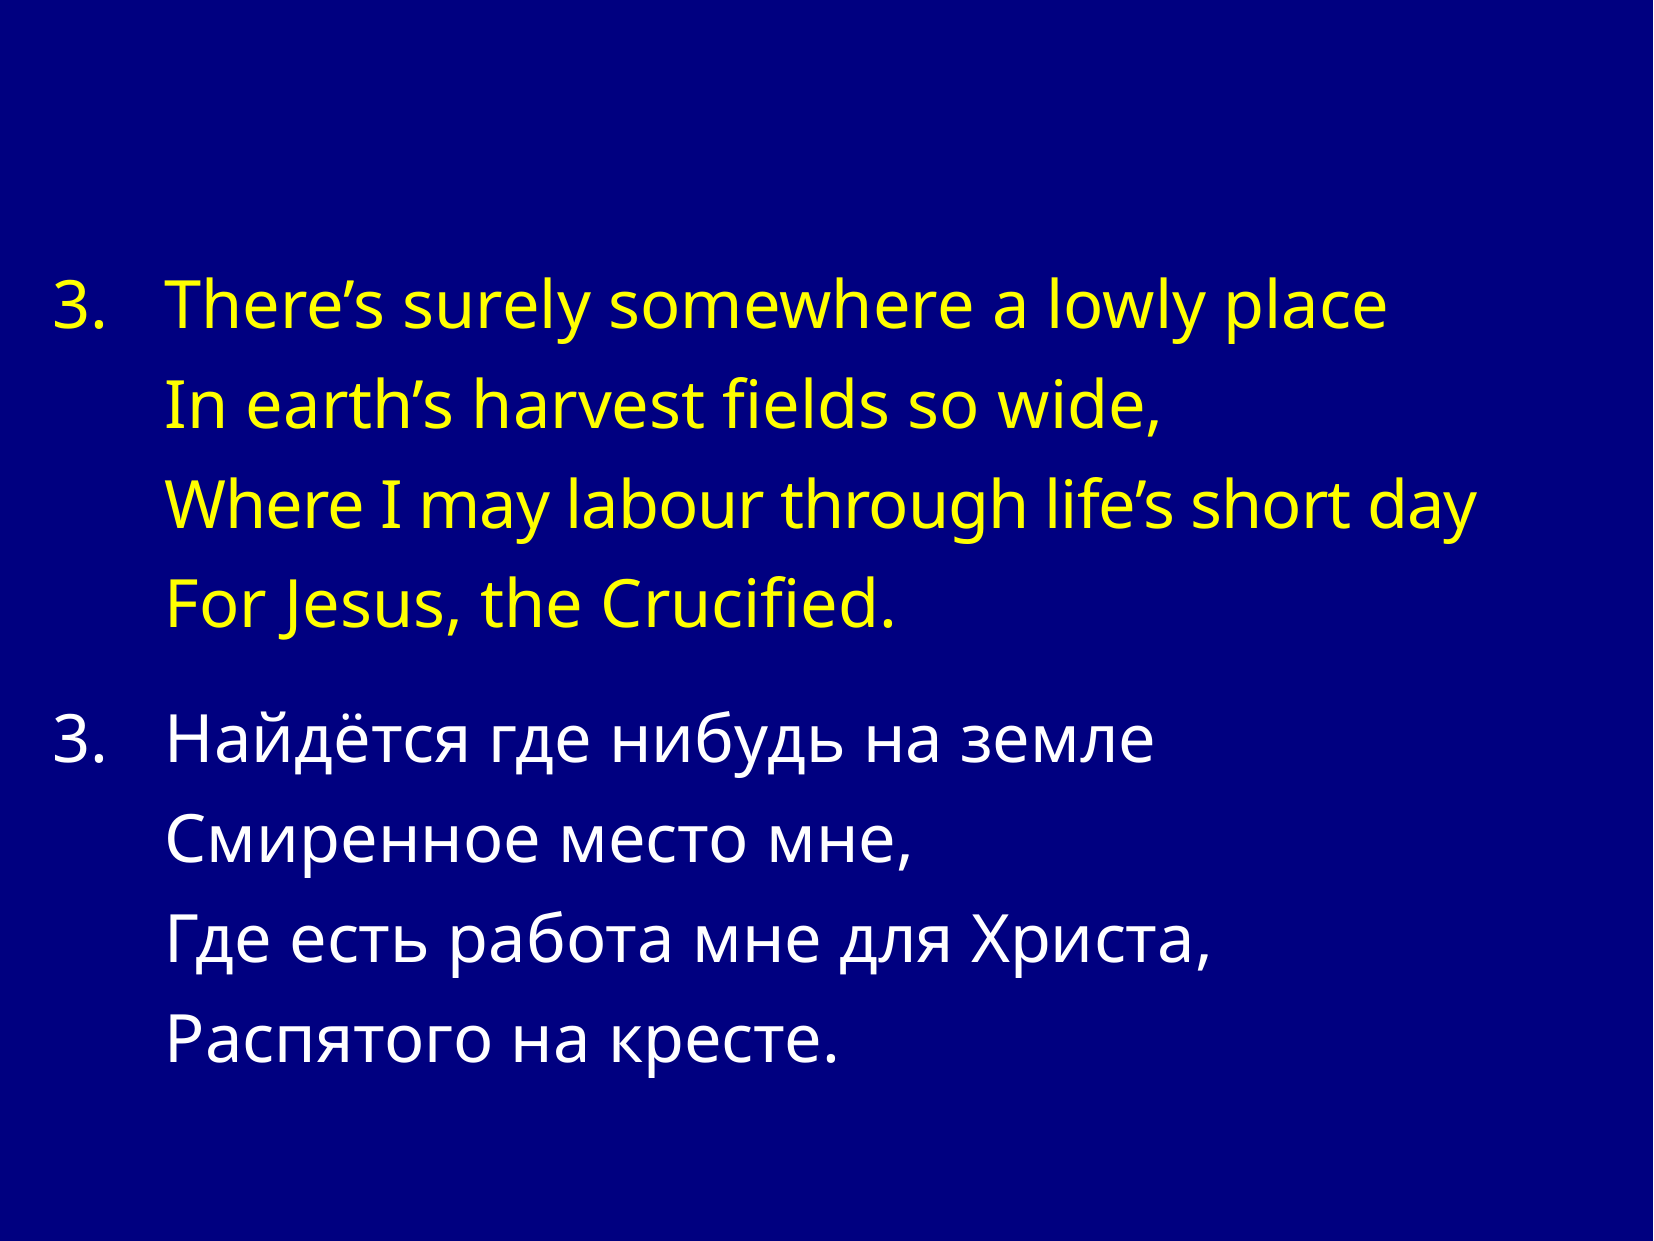

3.	There’s surely somewhere a lowly place
	In earth’s harvest fields so wide,
	Where I may labour through life’s short day
	For Jesus, the Crucified.
3.	Найдётся где нибудь на земле
	Смиренное место мне,
	Где есть работа мне для Христа,
	Распятого на кресте.